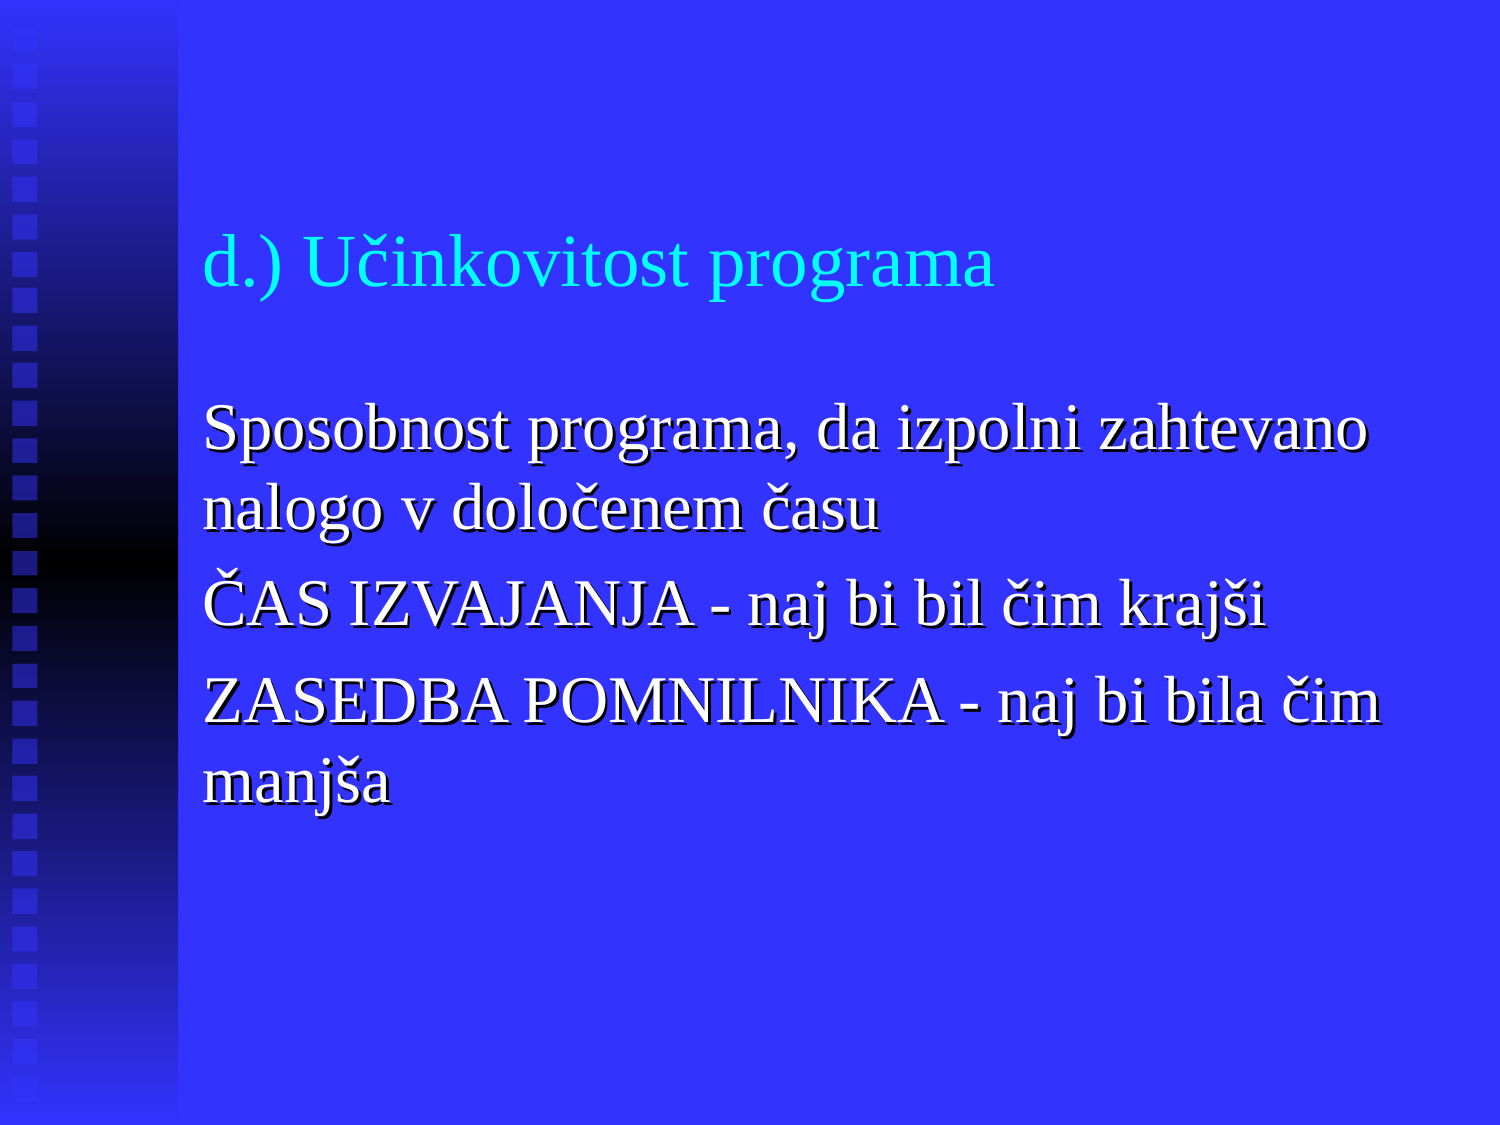

# d.) Učinkovitost programa
Sposobnost programa, da izpolni zahtevano nalogo v določenem času
ČAS IZVAJANJA - naj bi bil čim krajši
ZASEDBA POMNILNIKA - naj bi bila čim manjša